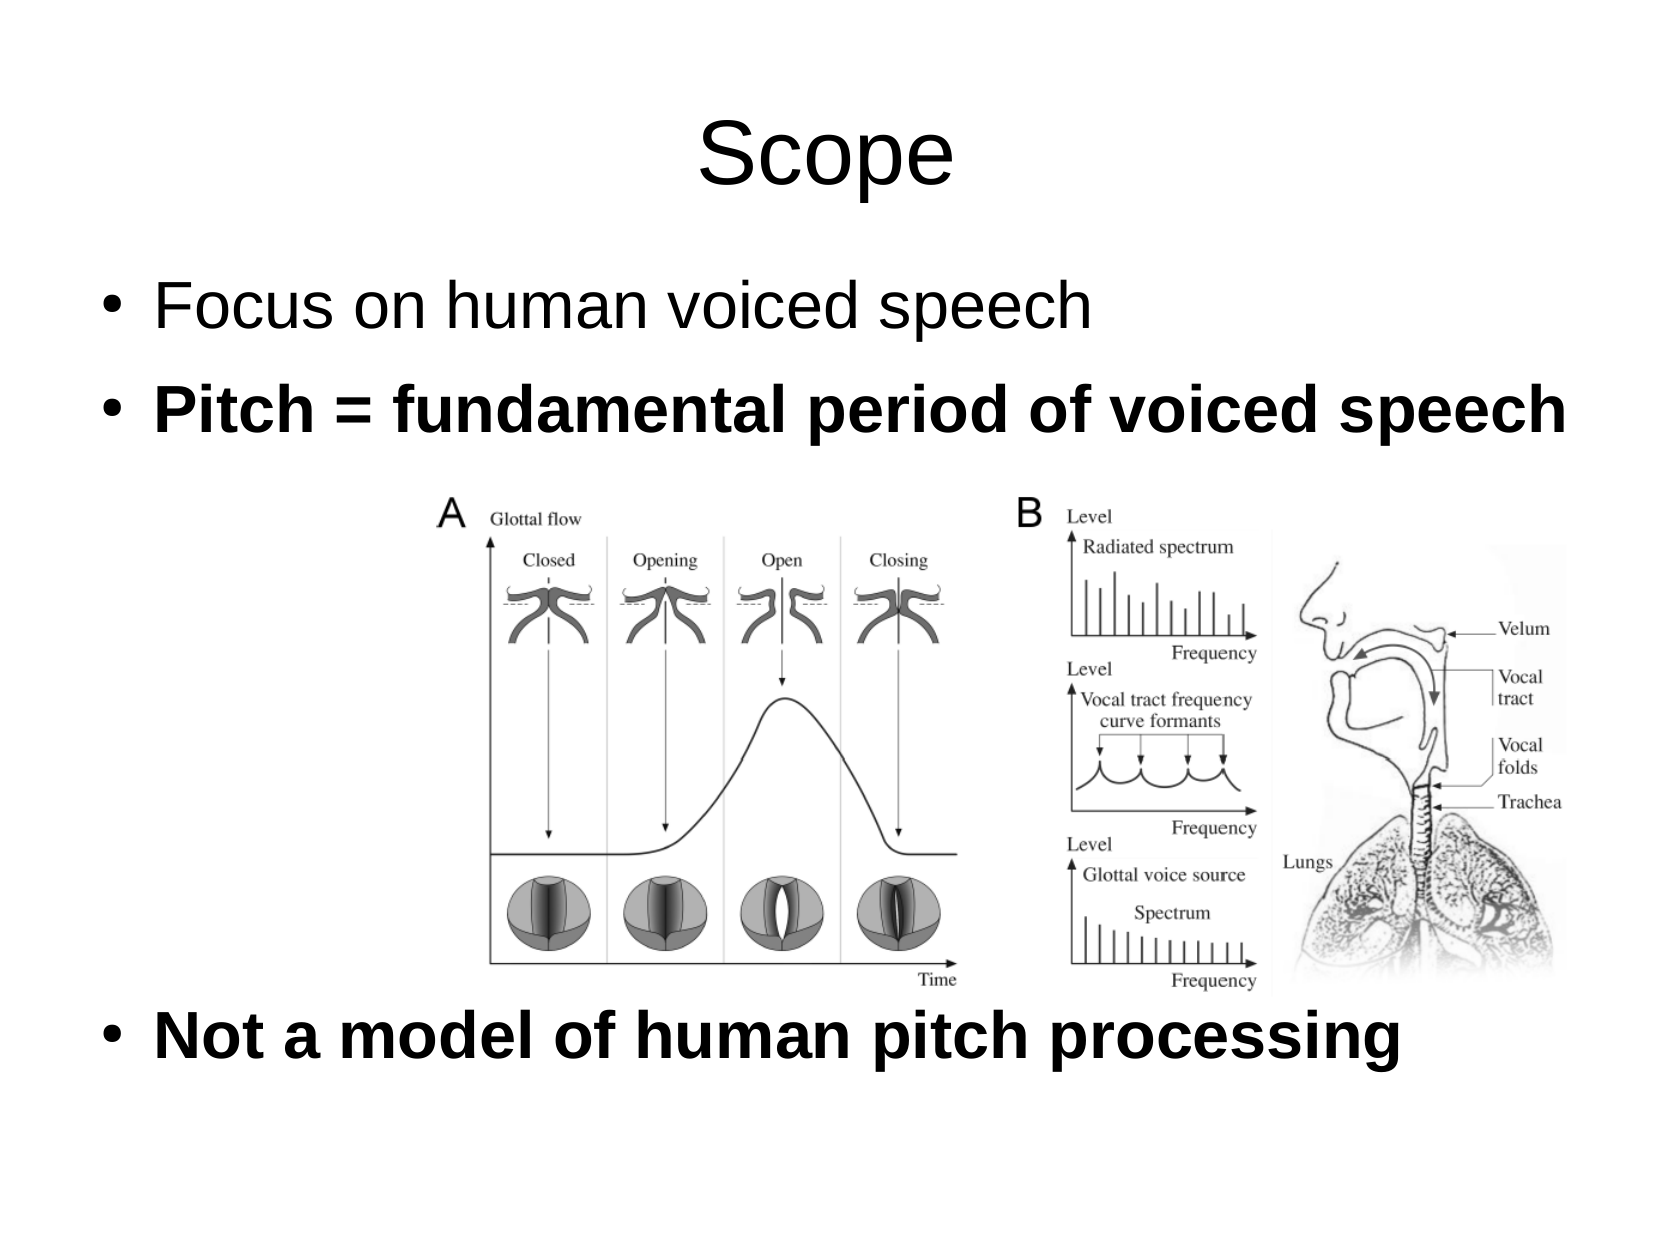

# Scope
Focus on human voiced speech
Pitch = fundamental period of voiced speech
Not a model of human pitch processing